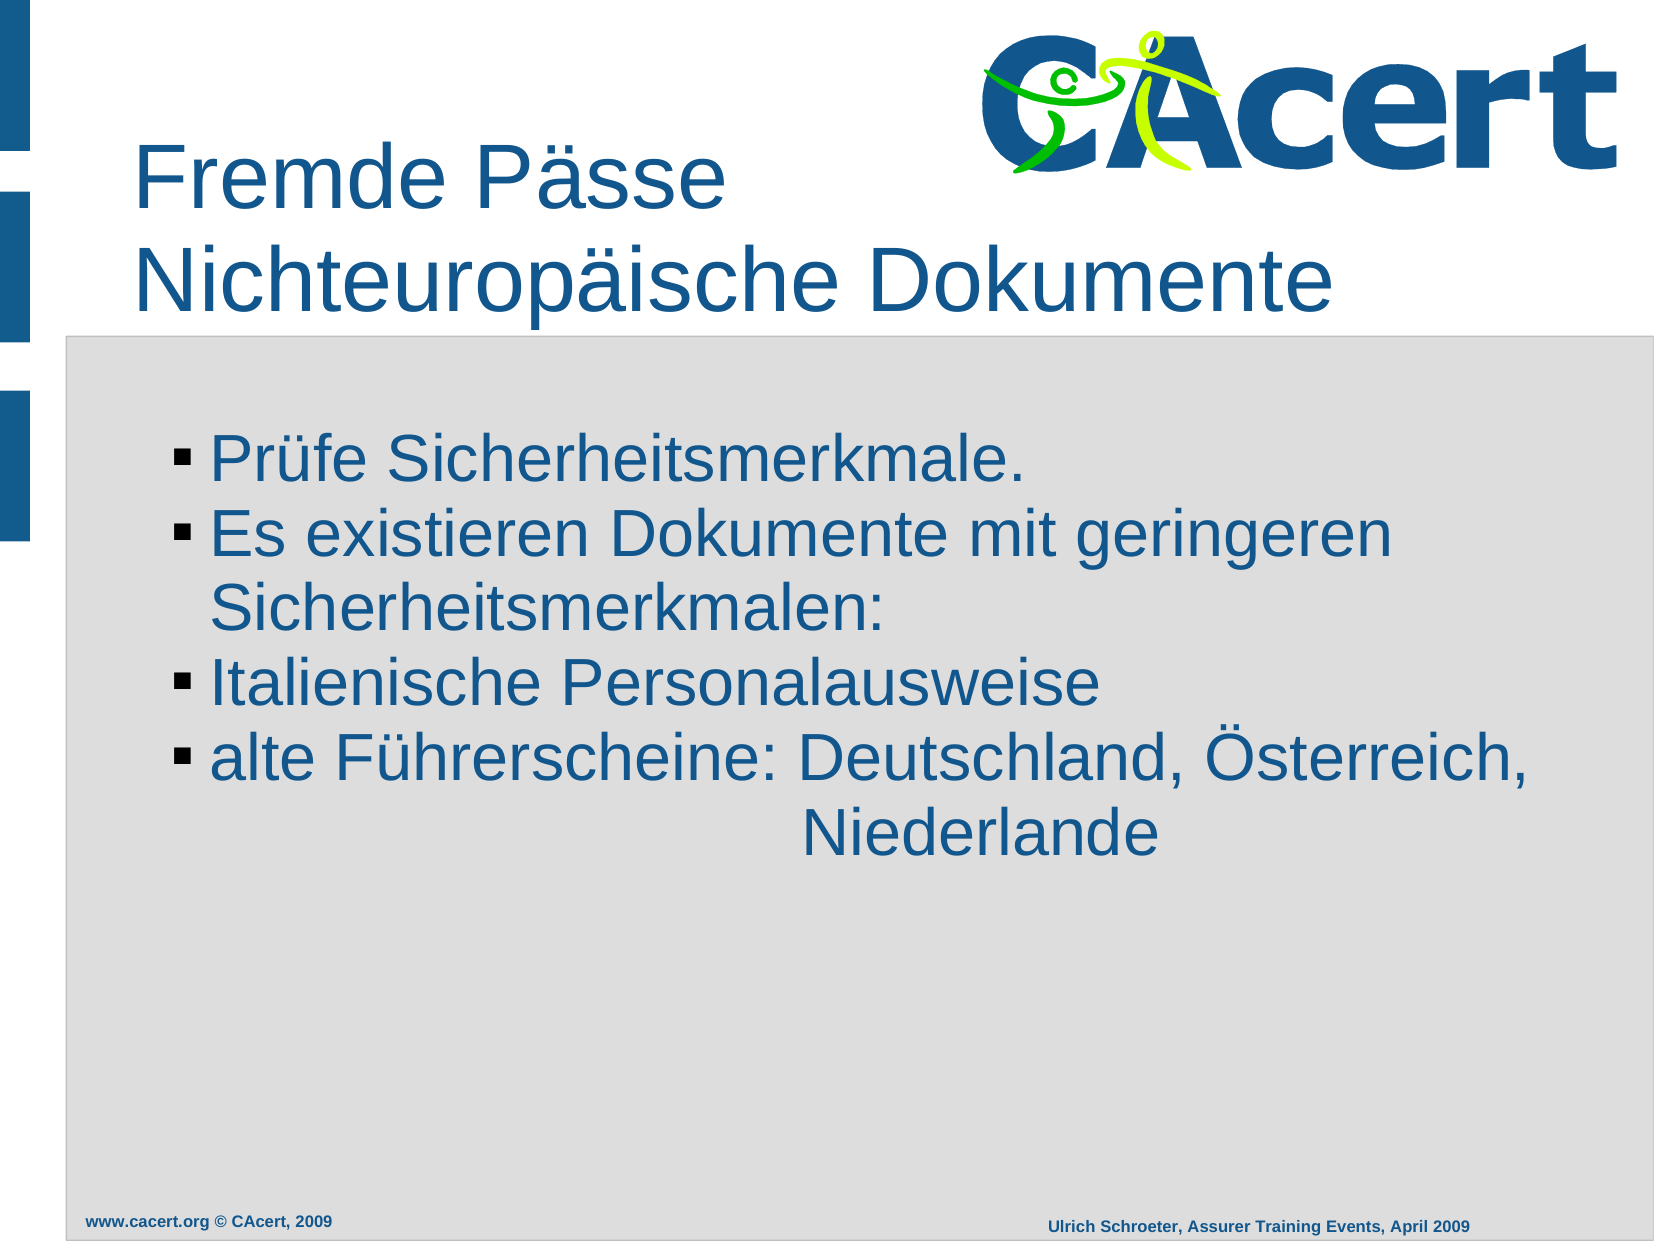

Fremde Pässe
Nichteuropäische Dokumente
 Prüfe Sicherheitsmerkmale.
 Es existieren Dokumente mit geringeren
 Sicherheitsmerkmalen:
 Italienische Personalausweise
 alte Führerscheine: Deutschland, Österreich,
 Niederlande